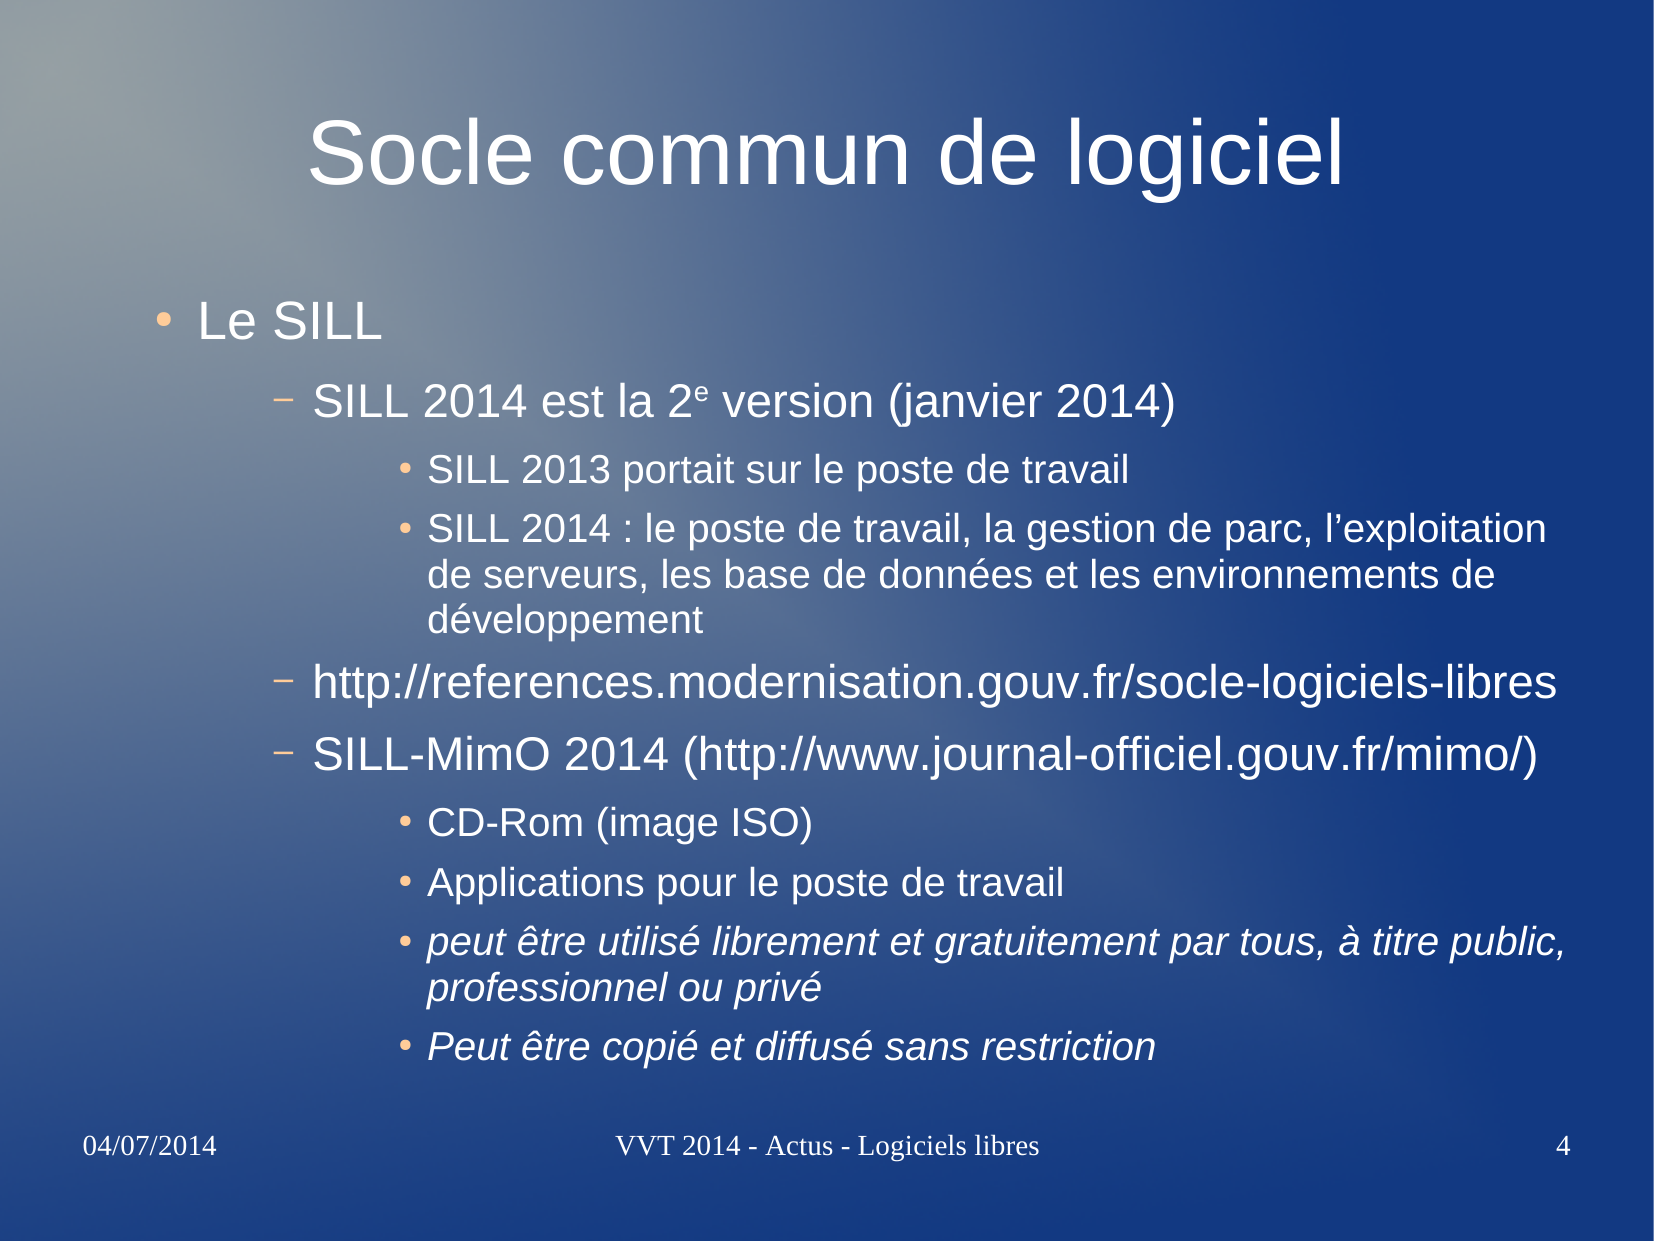

# Socle commun de logiciel
Le SILL
SILL 2014 est la 2e version (janvier 2014)
SILL 2013 portait sur le poste de travail
SILL 2014 : le poste de travail, la gestion de parc, l’exploitation de serveurs, les base de données et les environnements de développement
http://references.modernisation.gouv.fr/socle-logiciels-libres
SILL-MimO 2014 (http://www.journal-officiel.gouv.fr/mimo/)
CD-Rom (image ISO)
Applications pour le poste de travail
peut être utilisé librement et gratuitement par tous, à titre public, professionnel ou privé
Peut être copié et diffusé sans restriction
04/07/2014
VVT 2014 - Actus - Logiciels libres
4